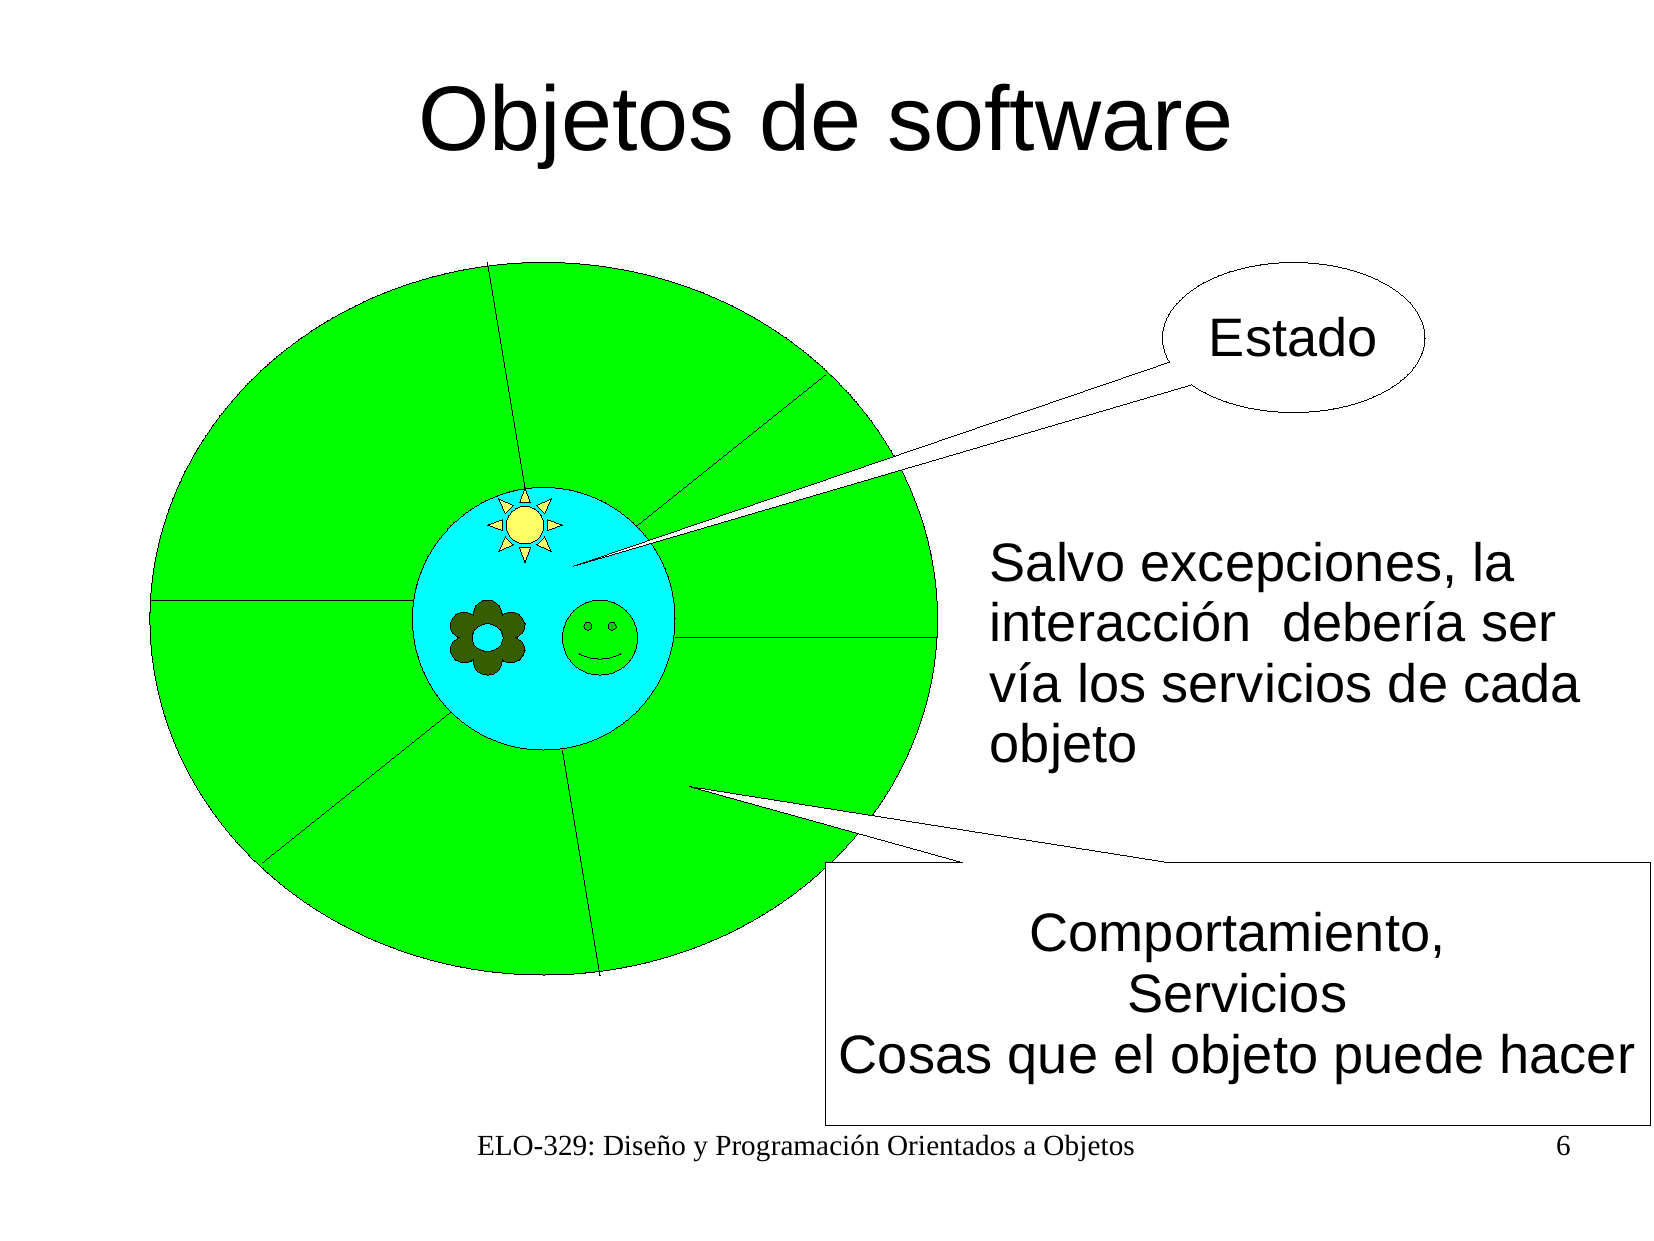

# Objetos de software
Estado
Salvo excepciones, la interacción debería ser vía los servicios de cada objeto
Comportamiento,
Servicios
Cosas que el objeto puede hacer
6